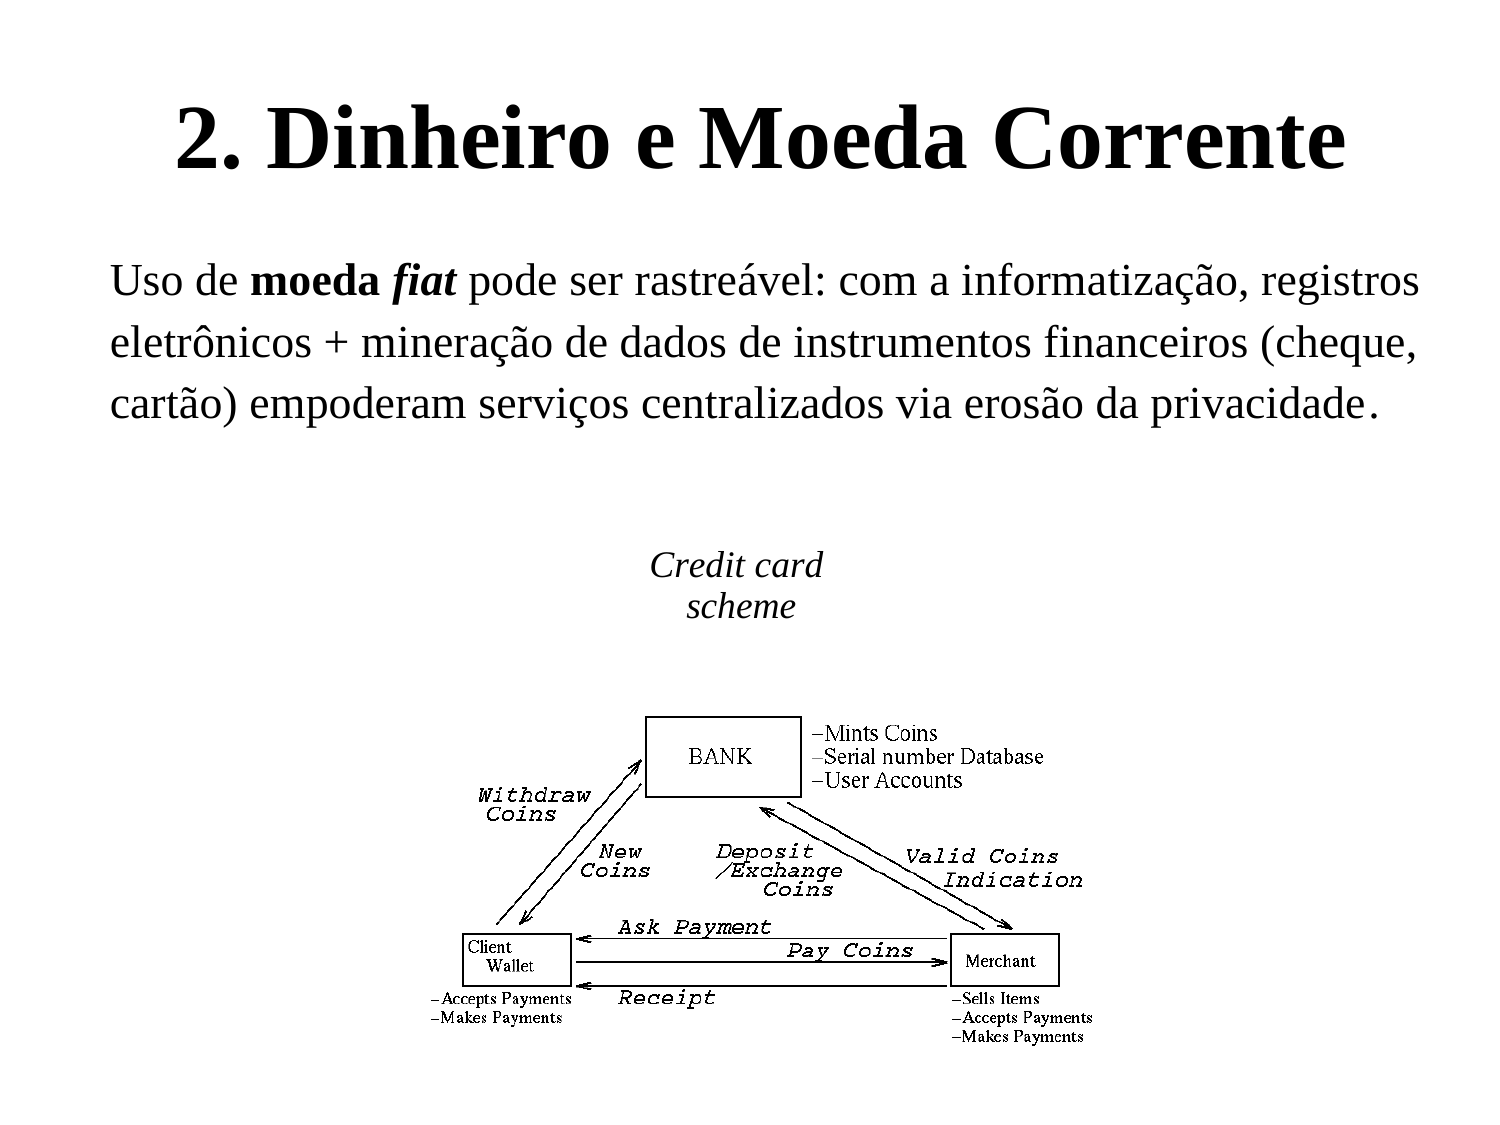

# 2. Dinheiro e Moeda Corrente
Uso de moeda fiat pode ser rastreável: com a informatização, registros eletrônicos + mineração de dados de instrumentos financeiros (cheque, cartão) empoderam serviços centralizados via erosão da privacidade.
Credit card
scheme